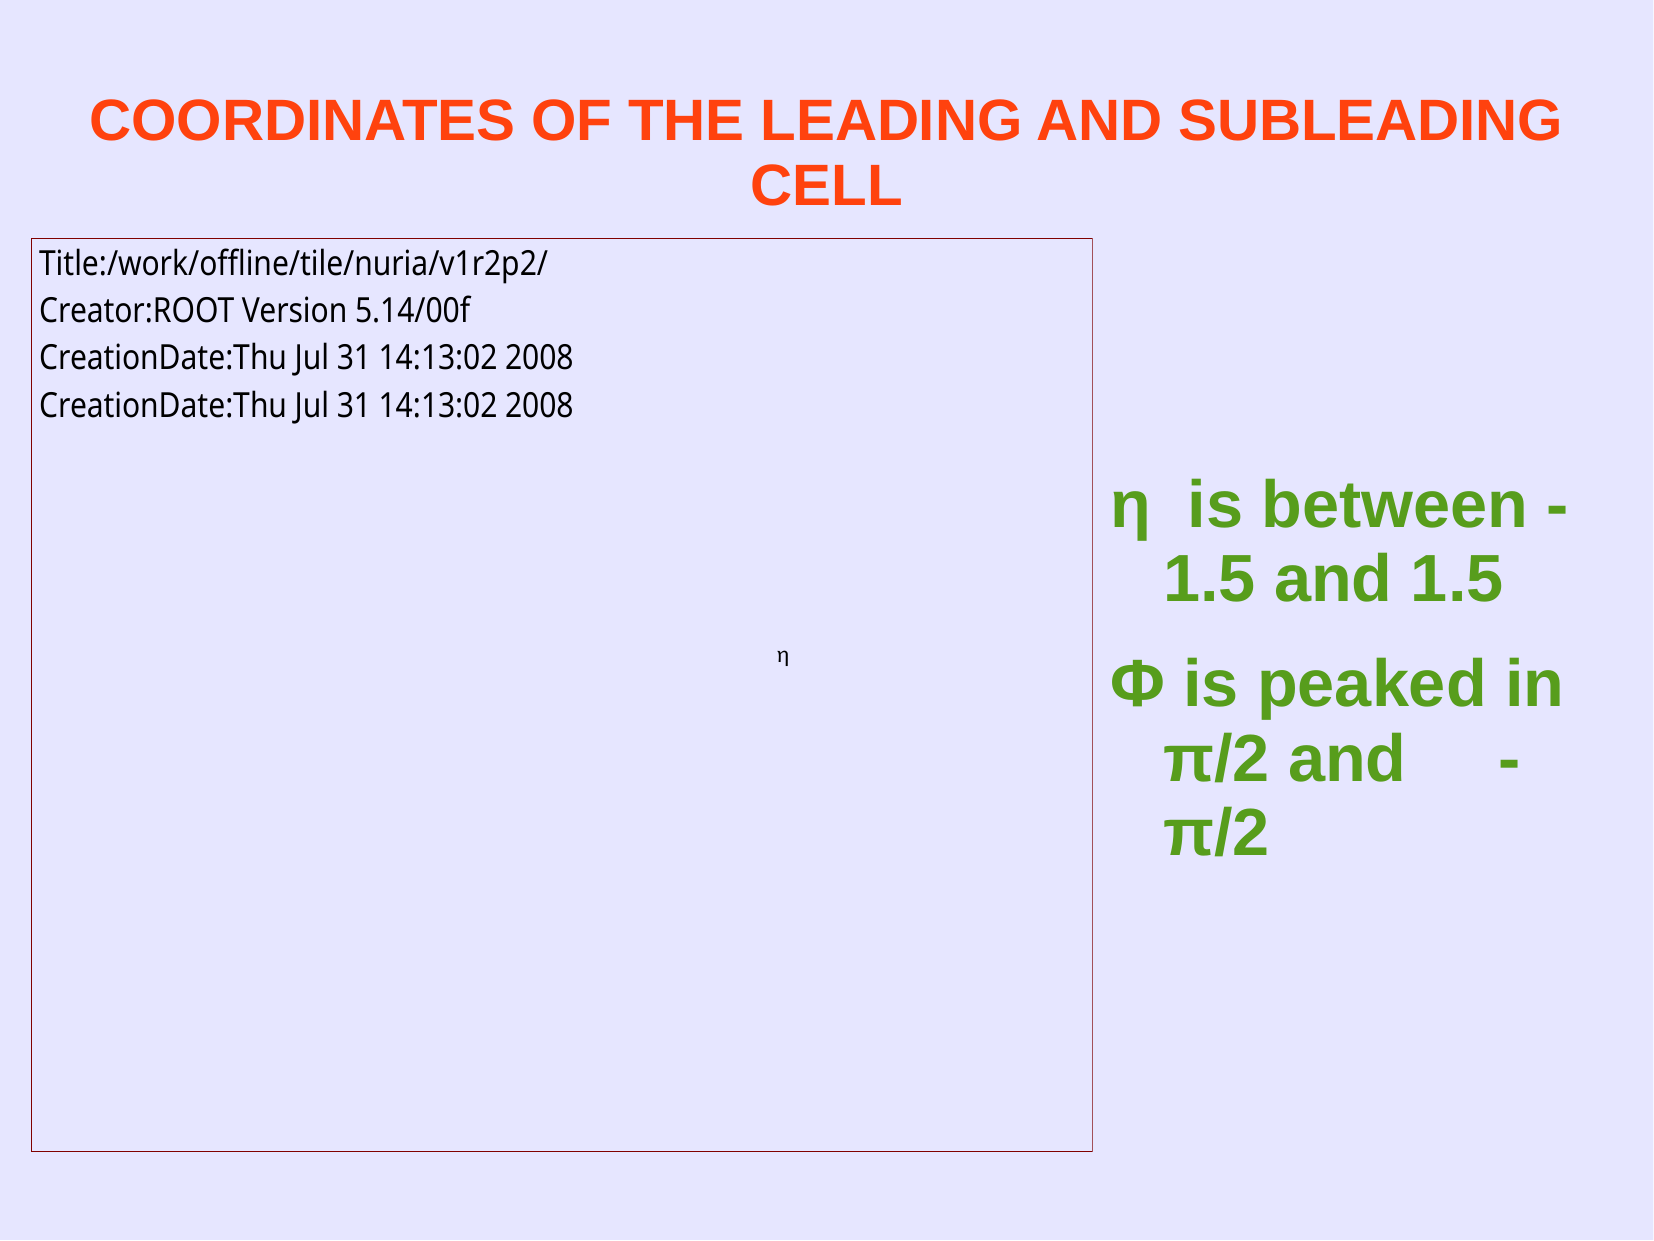

# COORDINATES OF THE LEADING AND SUBLEADING CELL
η is between -1.5 and 1.5
Φ is peaked in π/2 and -π/2